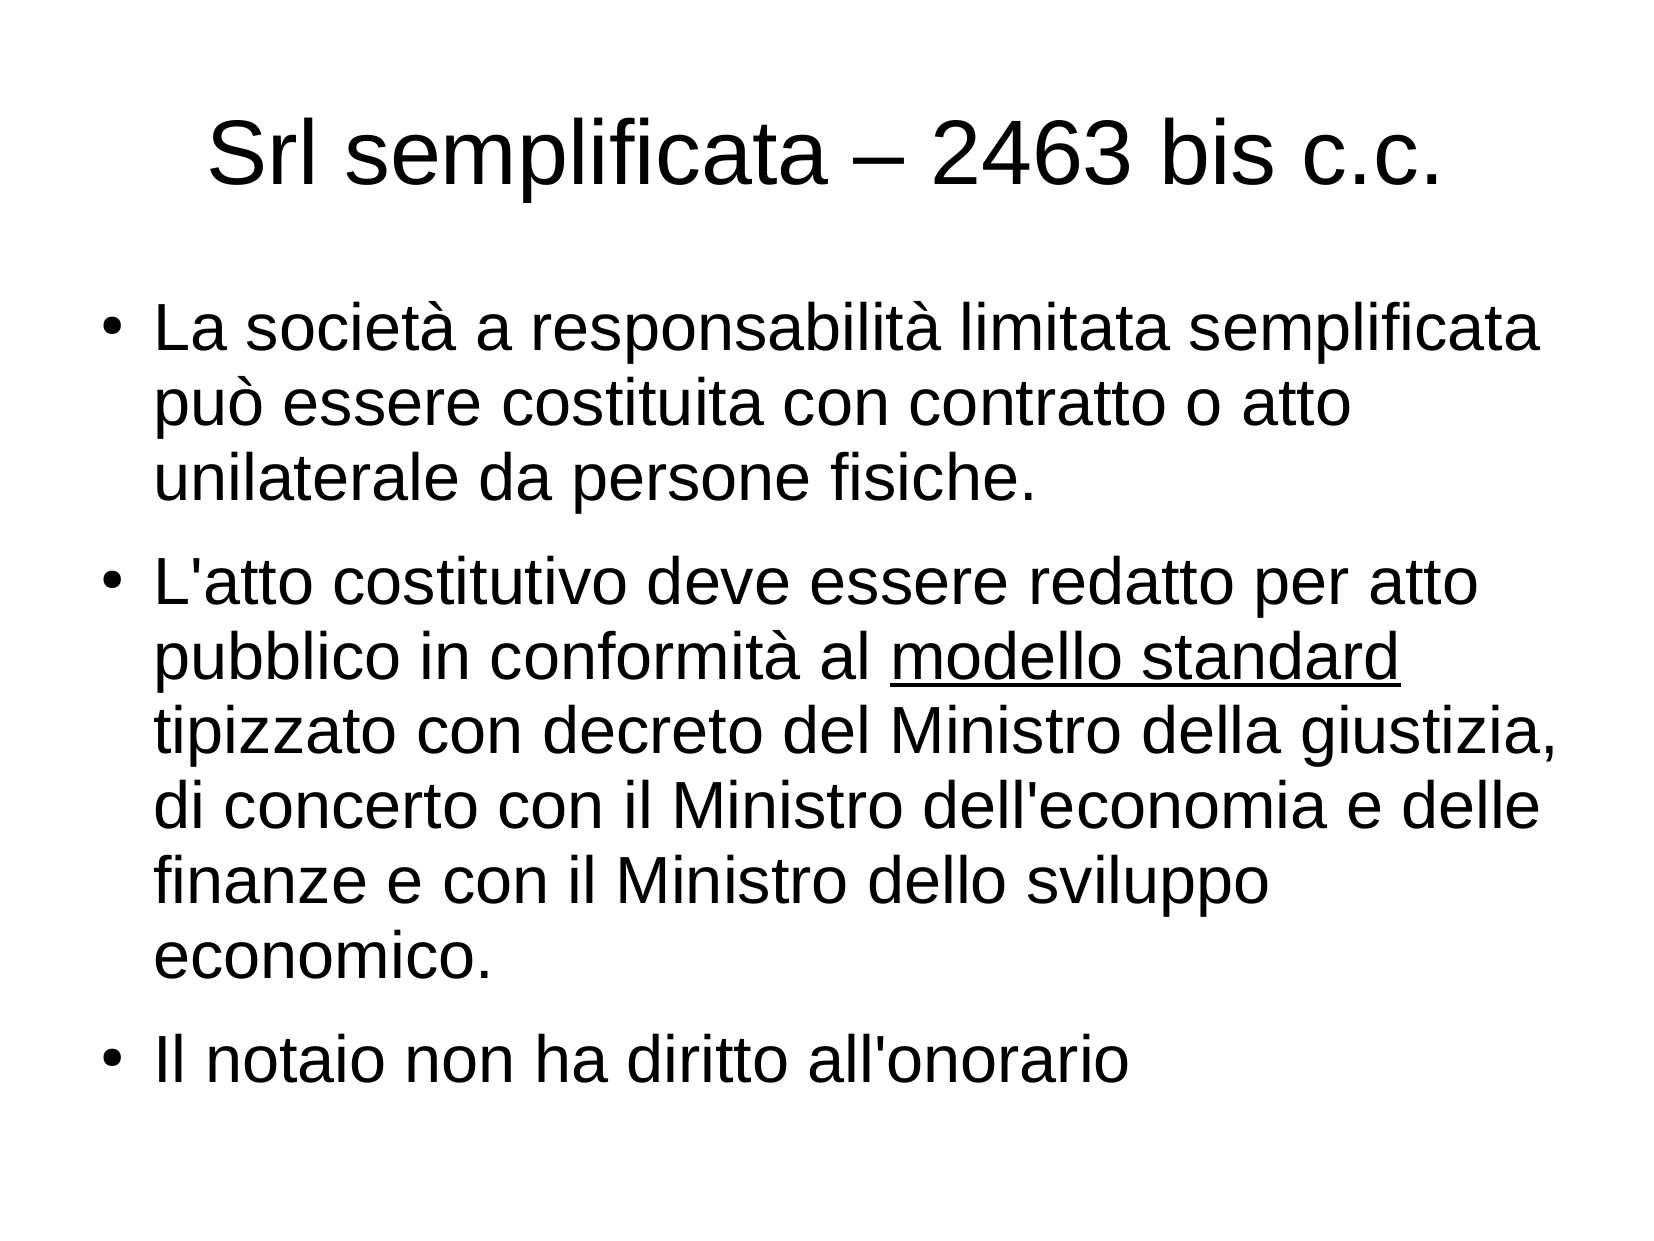

# Srl semplificata – 2463 bis c.c.
La società a responsabilità limitata semplificata può essere costituita con contratto o atto unilaterale da persone fisiche.
L'atto costitutivo deve essere redatto per atto pubblico in conformità al modello standard tipizzato con decreto del Ministro della giustizia, di concerto con il Ministro dell'economia e delle finanze e con il Ministro dello sviluppo economico.
Il notaio non ha diritto all'onorario